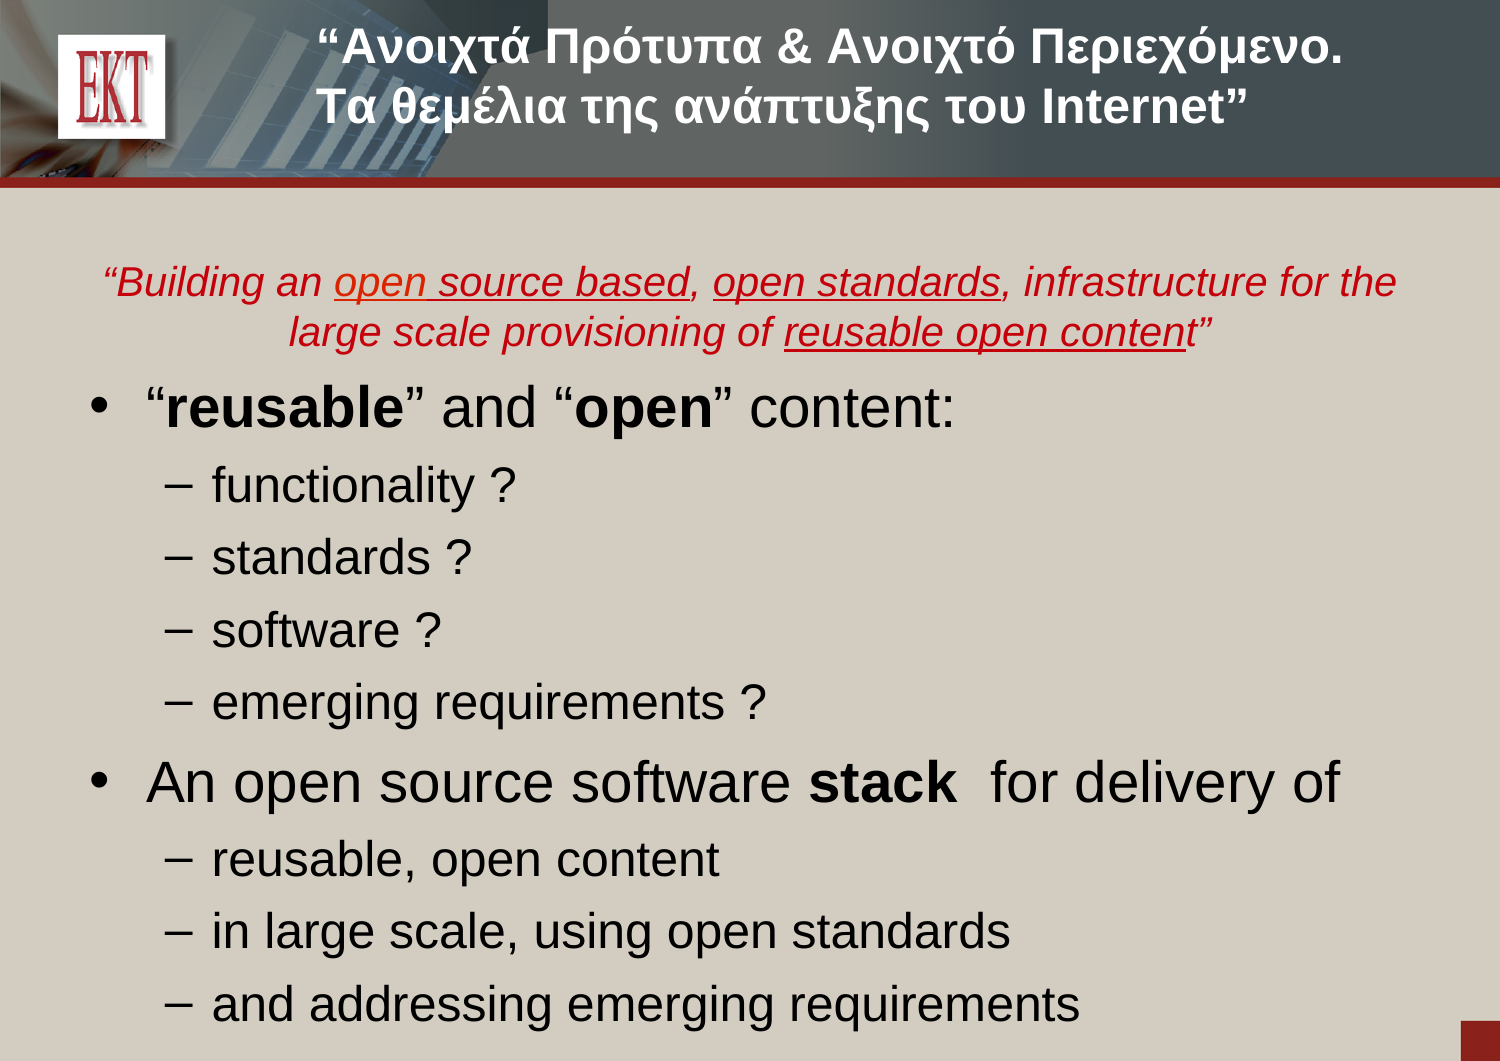

# “Ανοιχτά Πρότυπα & Ανοιχτό Περιεχόμενο. Τα θεμέλια της ανάπτυξης του Internet”
“Building an open source based, open standards, infrastructure for the large scale provisioning of reusable open content”
“reusable” and “open” content:
functionality ?
standards ?
software ?
emerging requirements ?
An open source software stack for delivery of
reusable, open content
in large scale, using open standards
and addressing emerging requirements